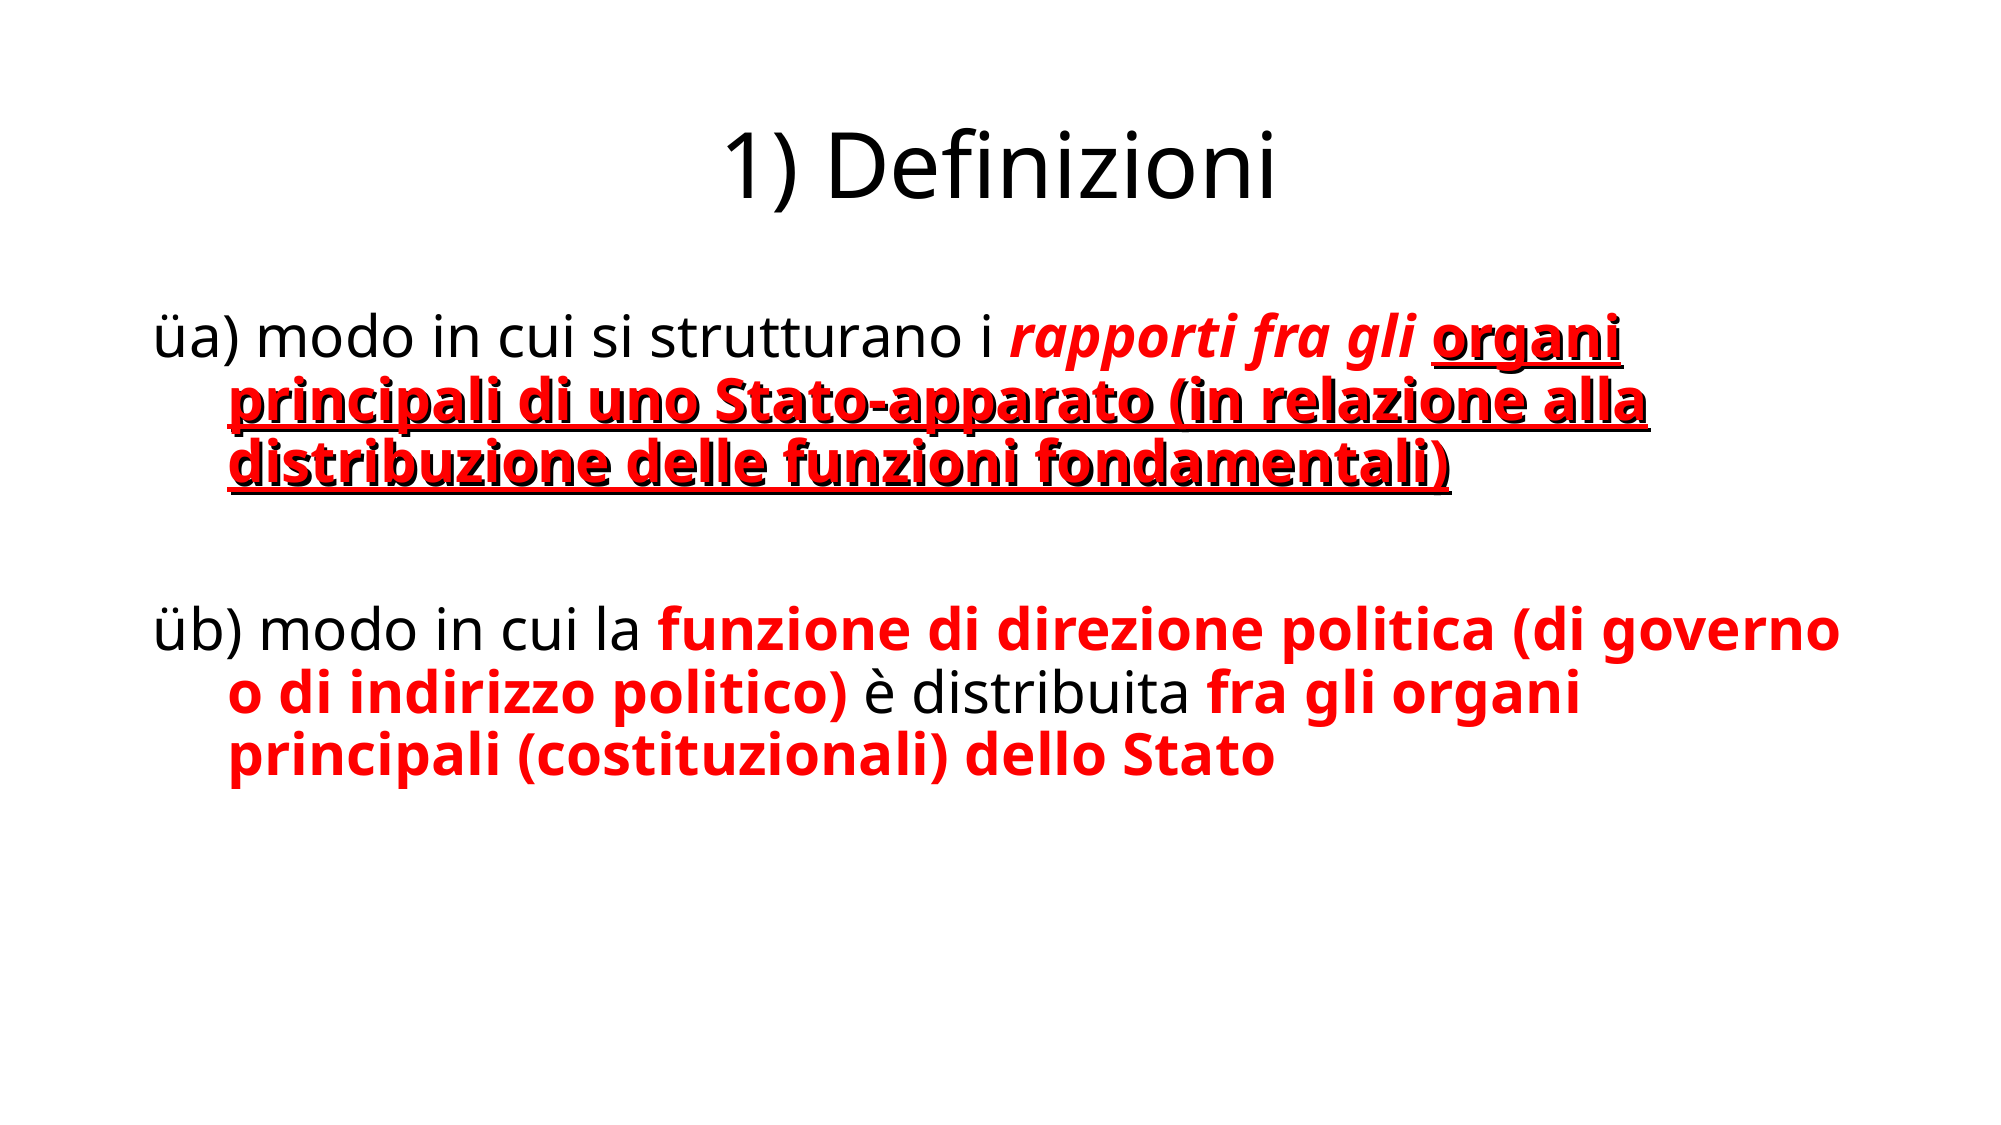

# 1) Definizioni
a) modo in cui si strutturano i rapporti fra gli organi principali di uno Stato-apparato (in relazione alla distribuzione delle funzioni fondamentali)
b) modo in cui la funzione di direzione politica (di governo o di indirizzo politico) è distribuita fra gli organi principali (costituzionali) dello Stato